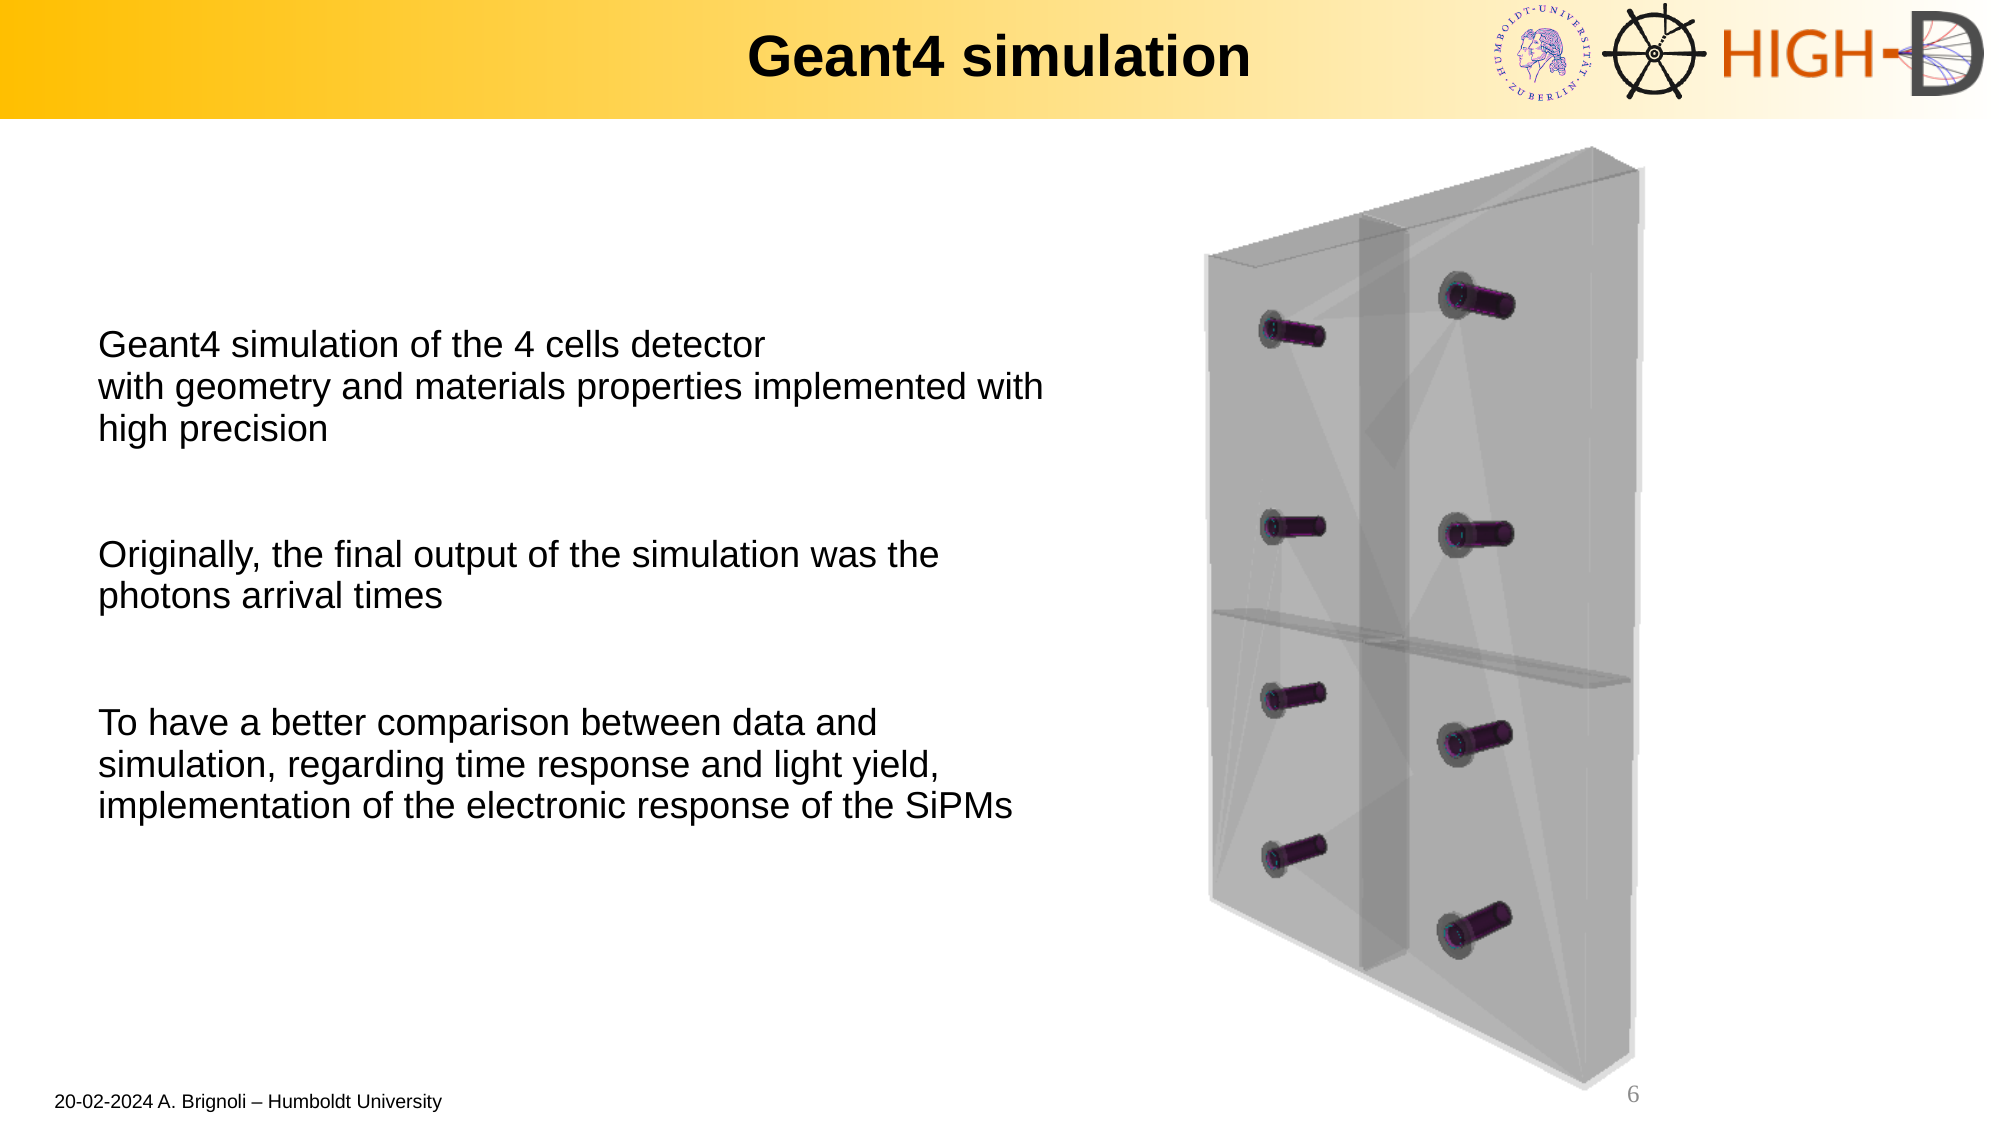

Geant4 simulation
Geant4 simulation of the 4 cells detector
with geometry and materials properties implemented with high precision
Originally, the final output of the simulation was the photons arrival times
To have a better comparison between data and simulation, regarding time response and light yield, implementation of the electronic response of the SiPMs
20-02-2024 A. Brignoli – Humboldt University